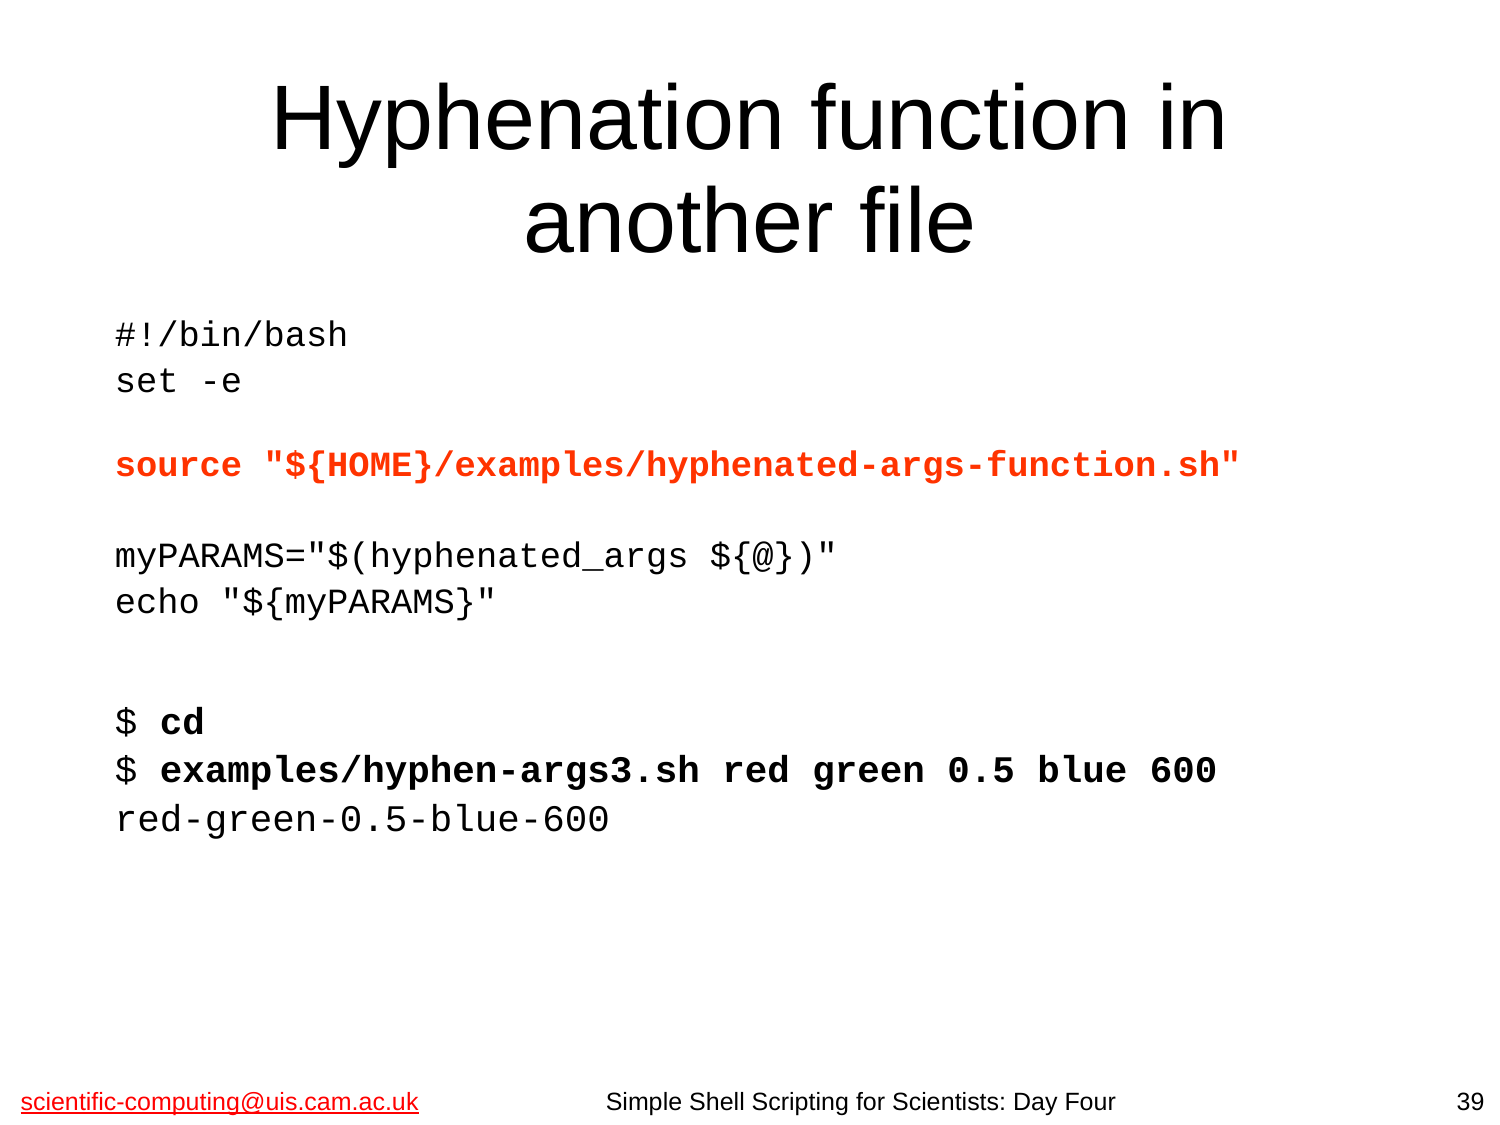

# Hyphenation function in another file
#!/bin/bash
set -e
source "${HOME}/examples/hyphenated-args-function.sh"
myPARAMS="$(hyphenated_args ${@})"
echo "${myPARAMS}"
$ cd
$ examples/hyphen-args3.sh red green 0.5 blue 600
red-green-0.5-blue-600
escience-support@ucs.cam.ac.uk	Simple Shell Scripting for Scientists: Day Three
39